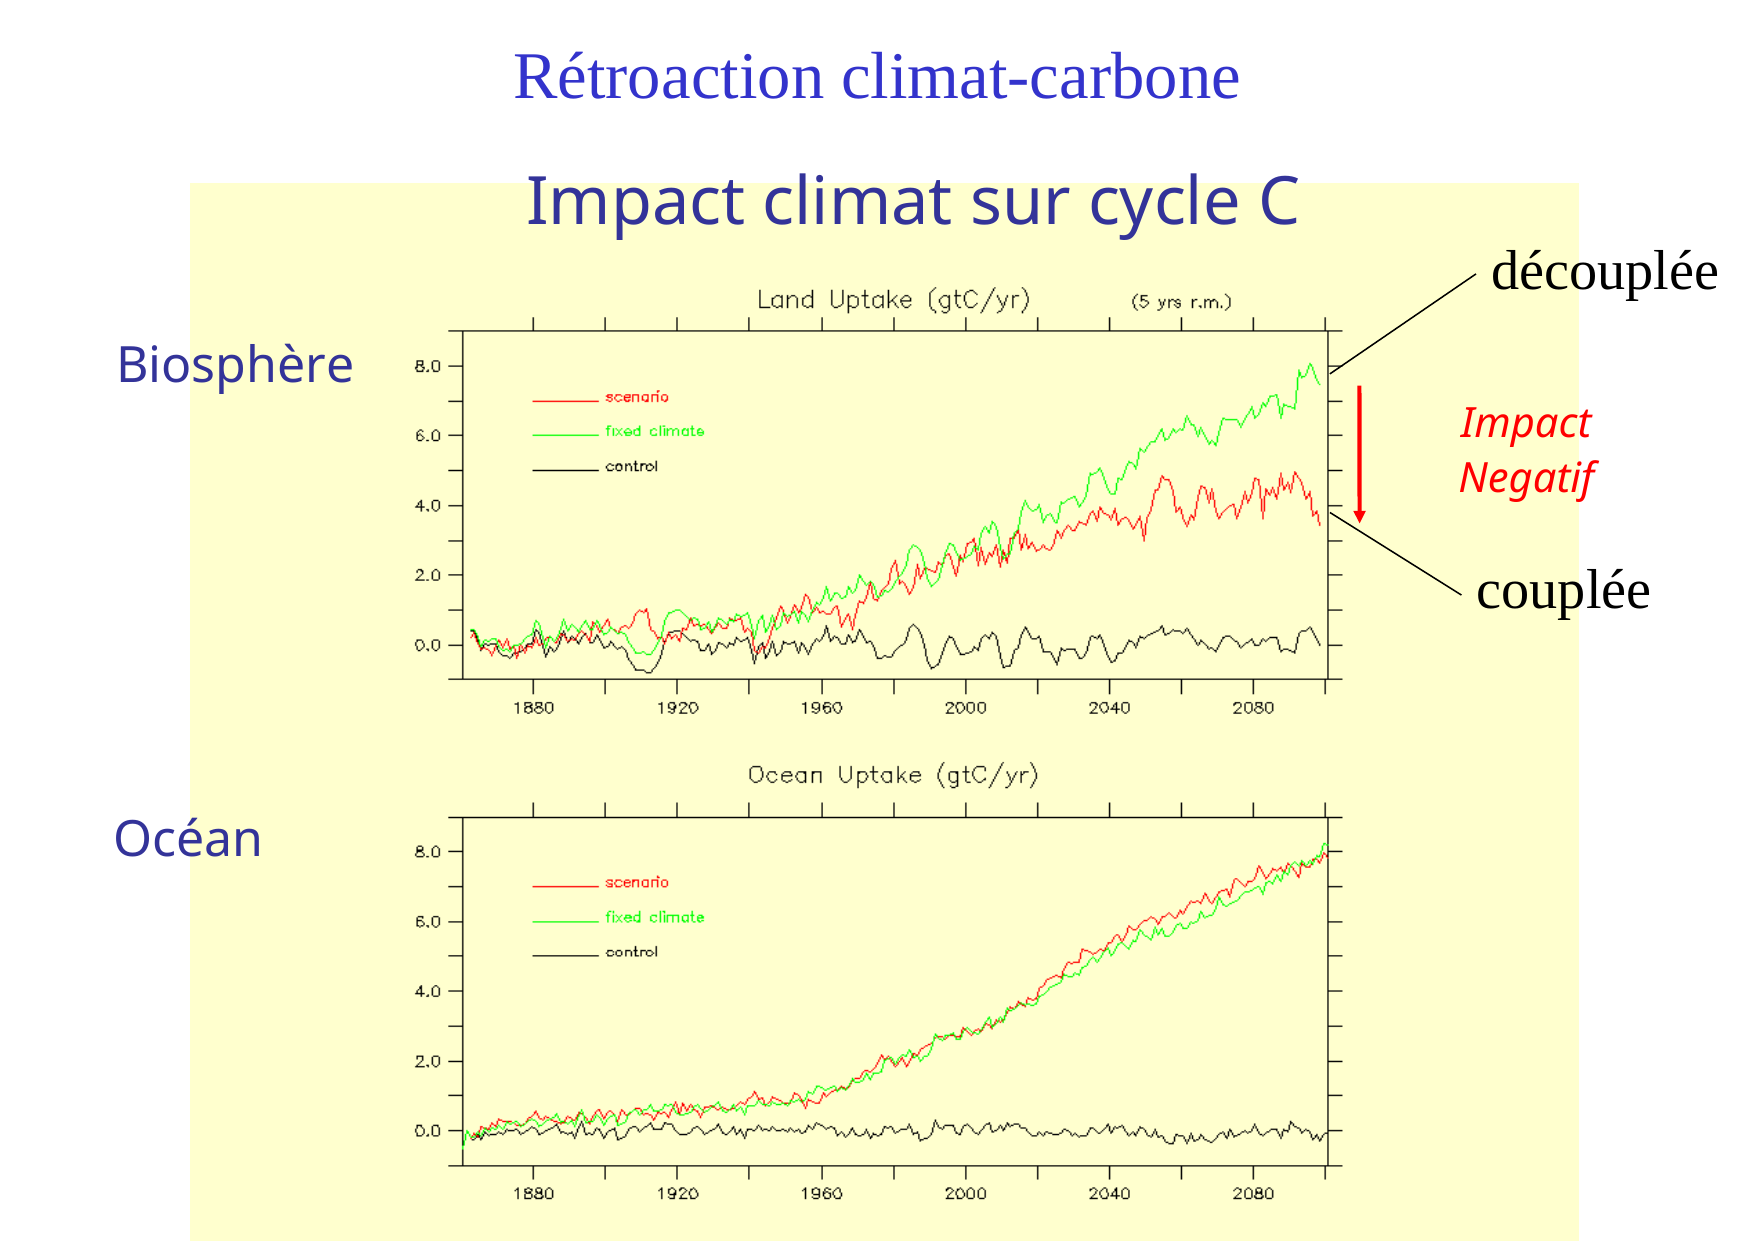

Rétroaction climat-carbone
# Impact climat sur cycle C
découplée
Biosphère
Impact
Negatif
couplée
Océan